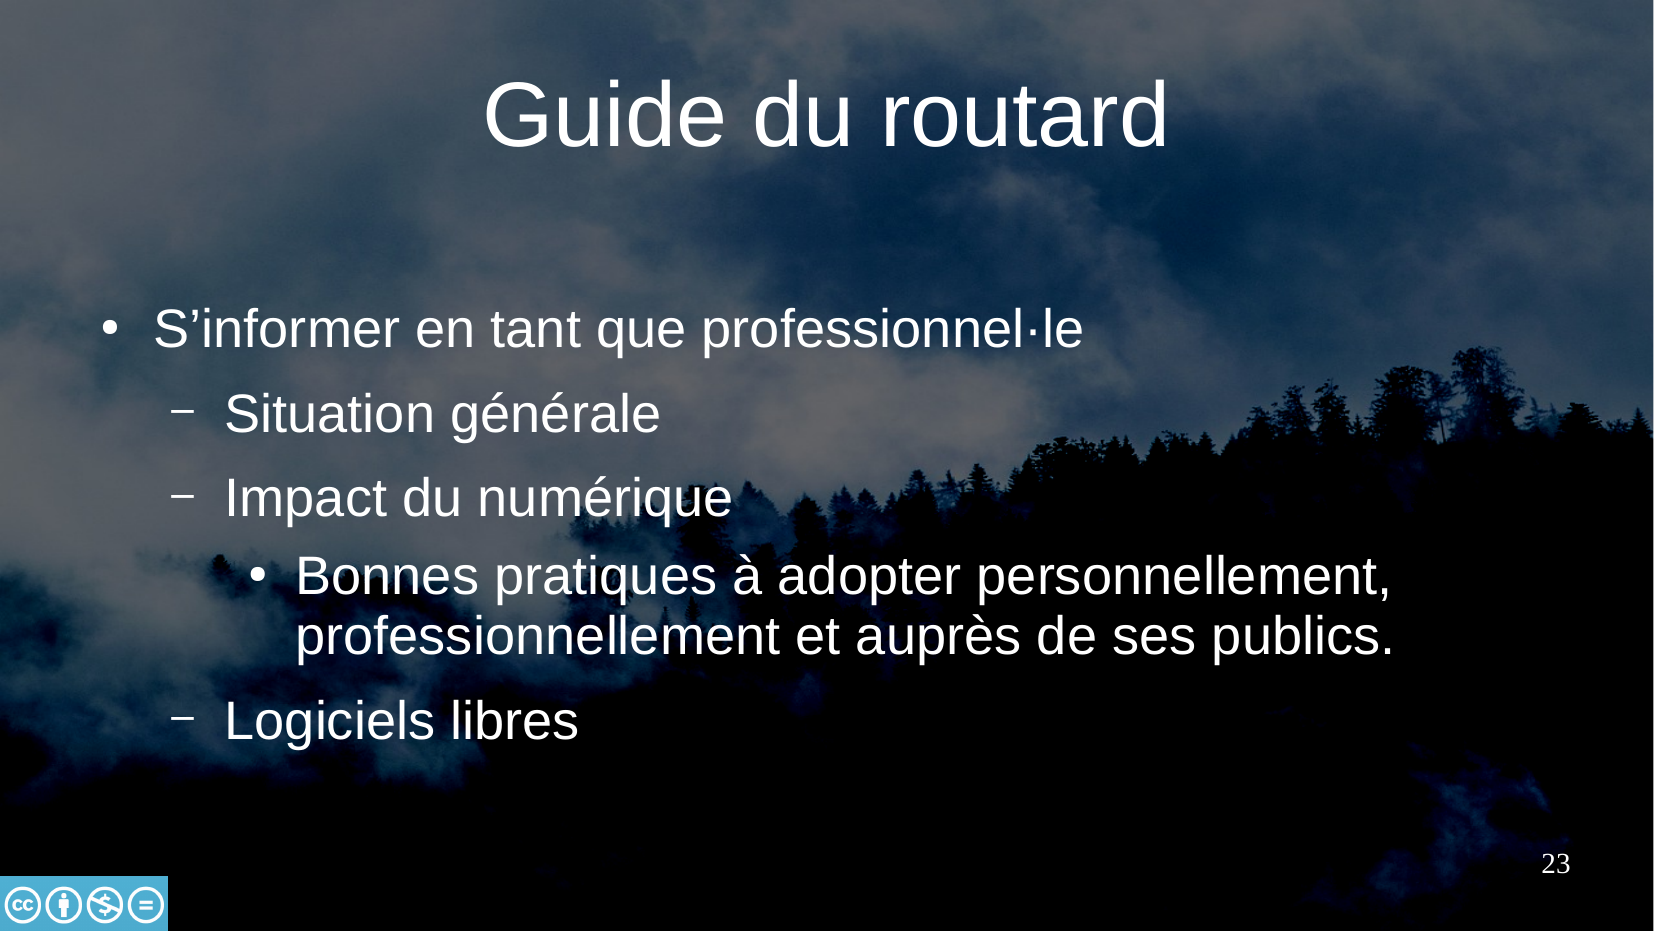

# Guide du routard
S’informer en tant que professionnel·le
Situation générale
Impact du numérique
Bonnes pratiques à adopter personnellement, professionnellement et auprès de ses publics.
Logiciels libres
23